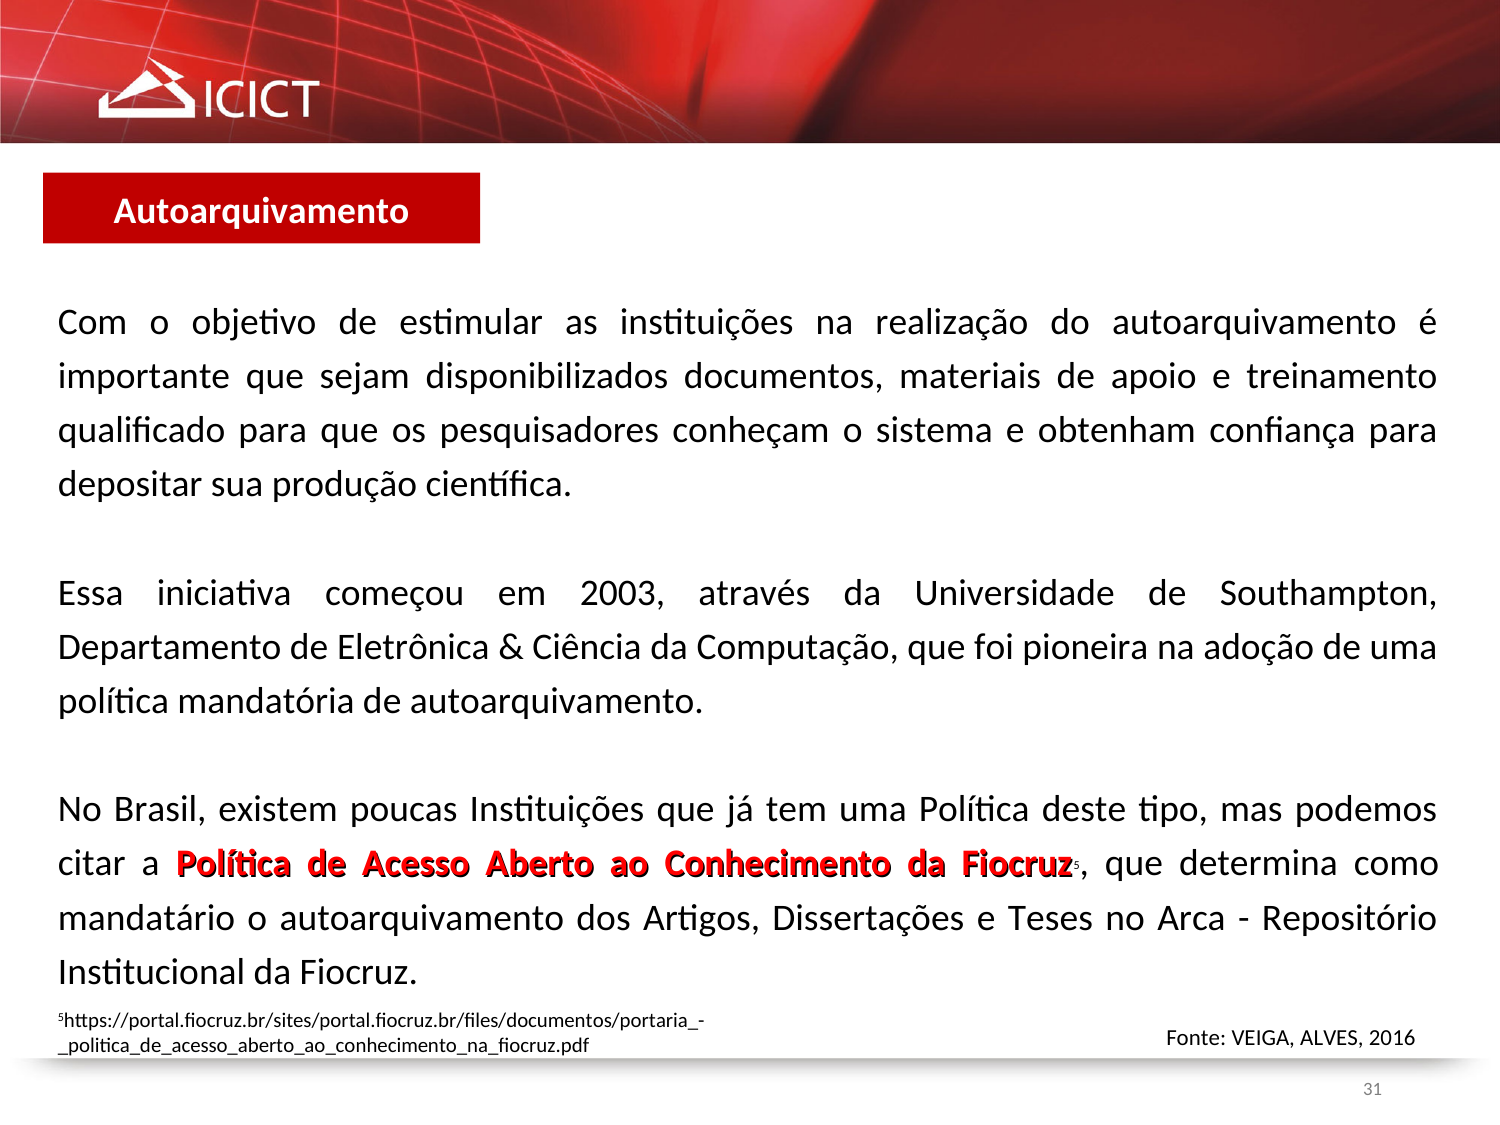

Autoarquivamento
Com o objetivo de estimular as instituições na realização do autoarquivamento é importante que sejam disponibilizados documentos, materiais de apoio e treinamento qualificado para que os pesquisadores conheçam o sistema e obtenham confiança para depositar sua produção científica.
Essa iniciativa começou em 2003, através da Universidade de Southampton, Departamento de Eletrônica & Ciência da Computação, que foi pioneira na adoção de uma política mandatória de autoarquivamento.
No Brasil, existem poucas Instituições que já tem uma Política deste tipo, mas podemos citar a Política de Acesso Aberto ao Conhecimento da Fiocruz5, que determina como mandatário o autoarquivamento dos Artigos, Dissertações e Teses no Arca - Repositório Institucional da Fiocruz.
5https://portal.fiocruz.br/sites/portal.fiocruz.br/files/documentos/portaria_-_politica_de_acesso_aberto_ao_conhecimento_na_fiocruz.pdf
Fonte: VEIGA, ALVES, 2016